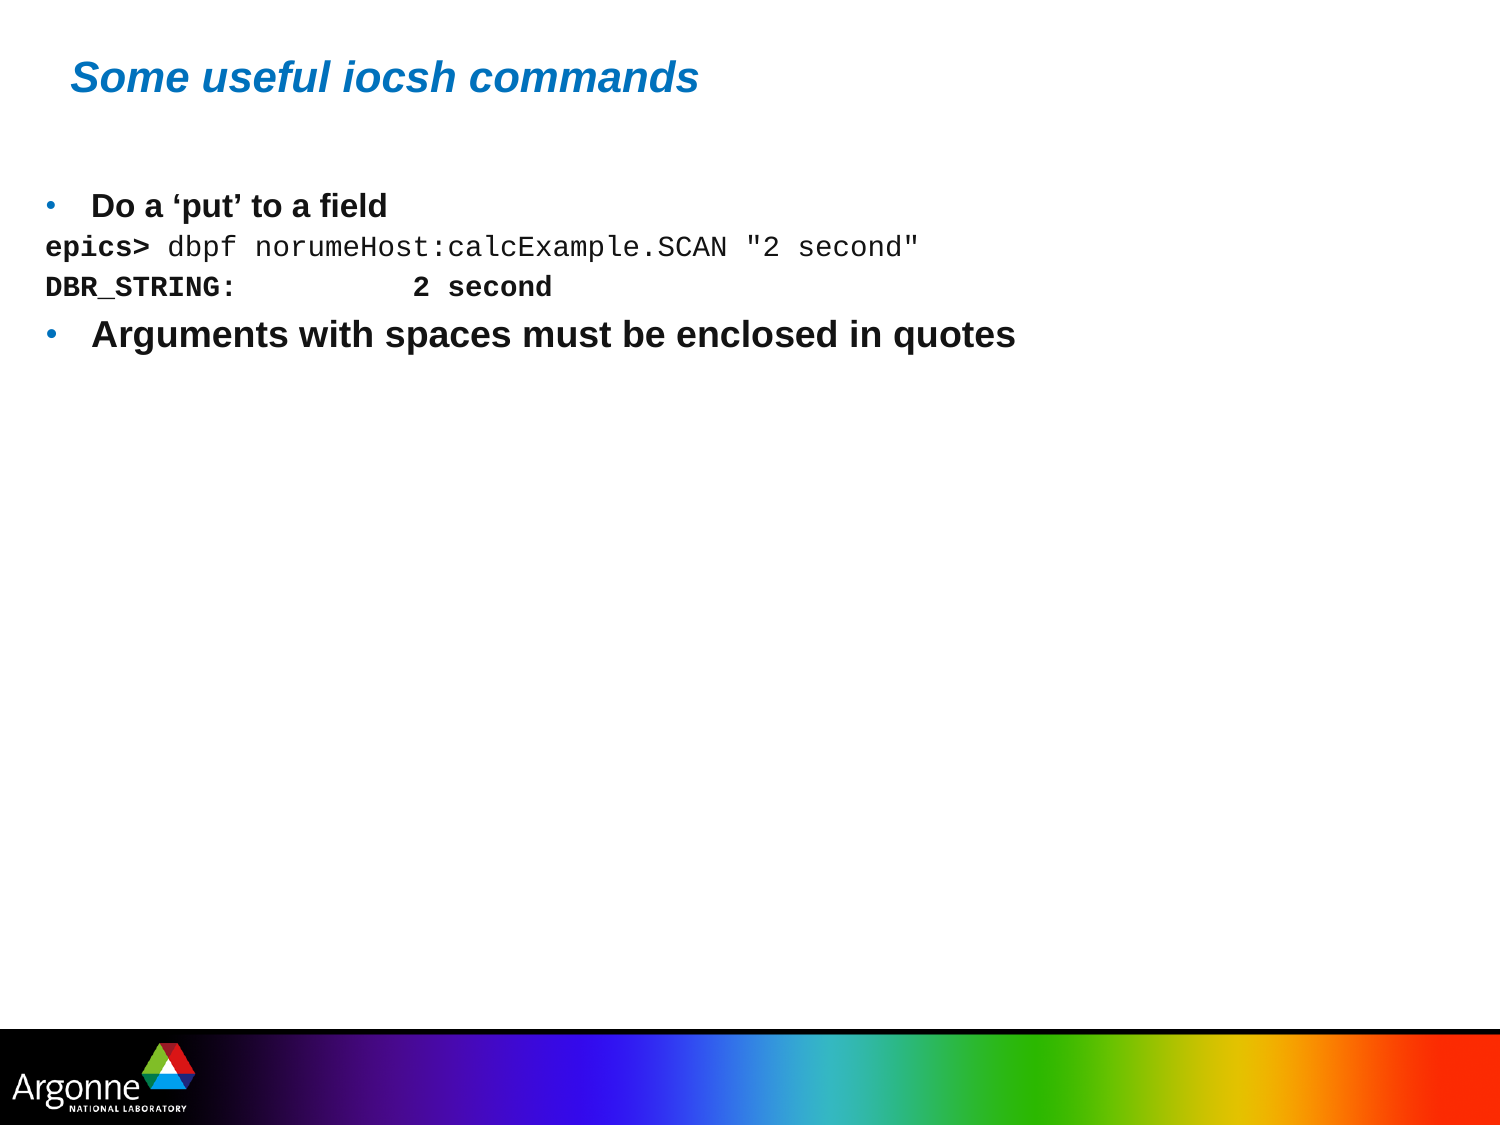

# Some useful iocsh commands
Do a ‘put’ to a field
epics> dbpf norumeHost:calcExample.SCAN "2 second"
DBR_STRING: 2 second
Arguments with spaces must be enclosed in quotes